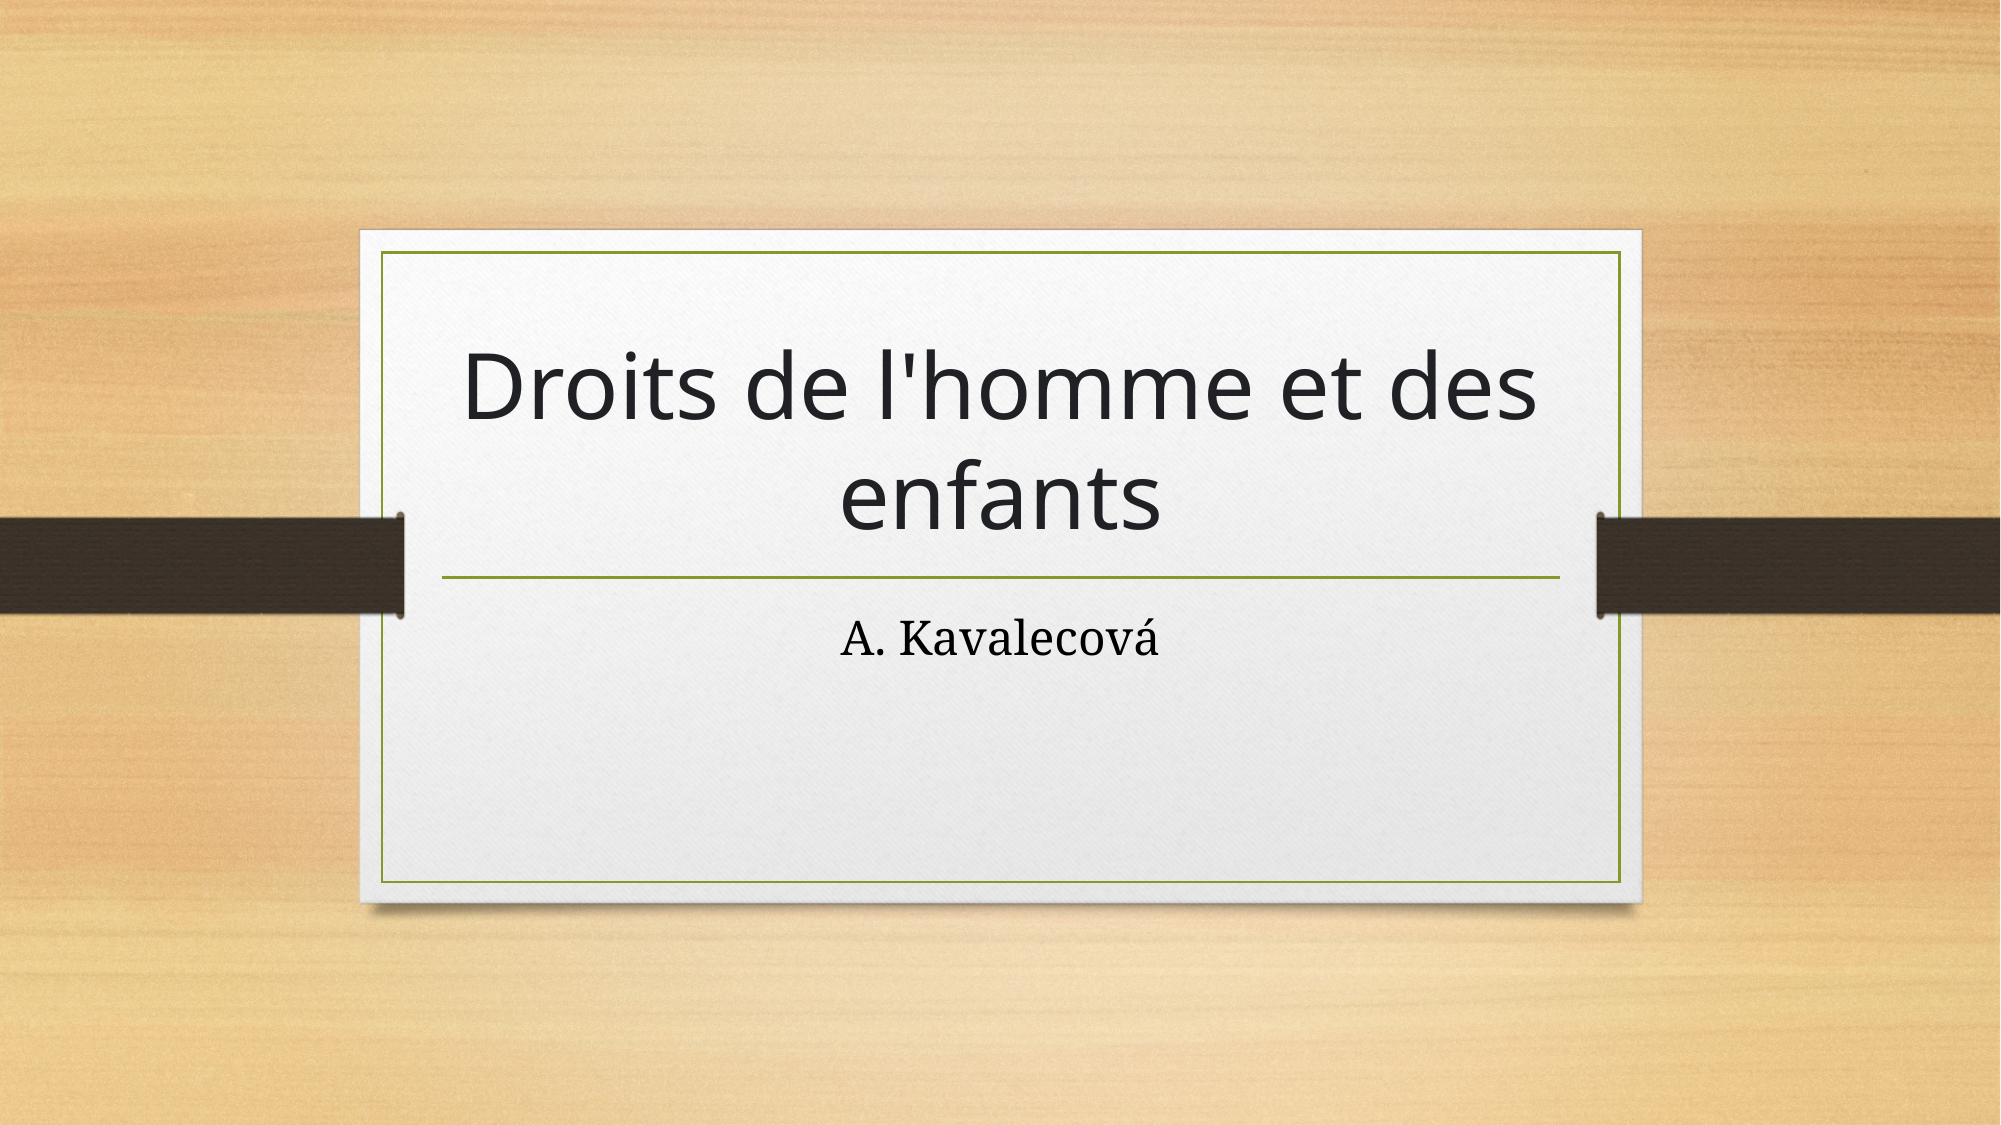

# Droits de l'homme et des enfants
A. Kavalecová